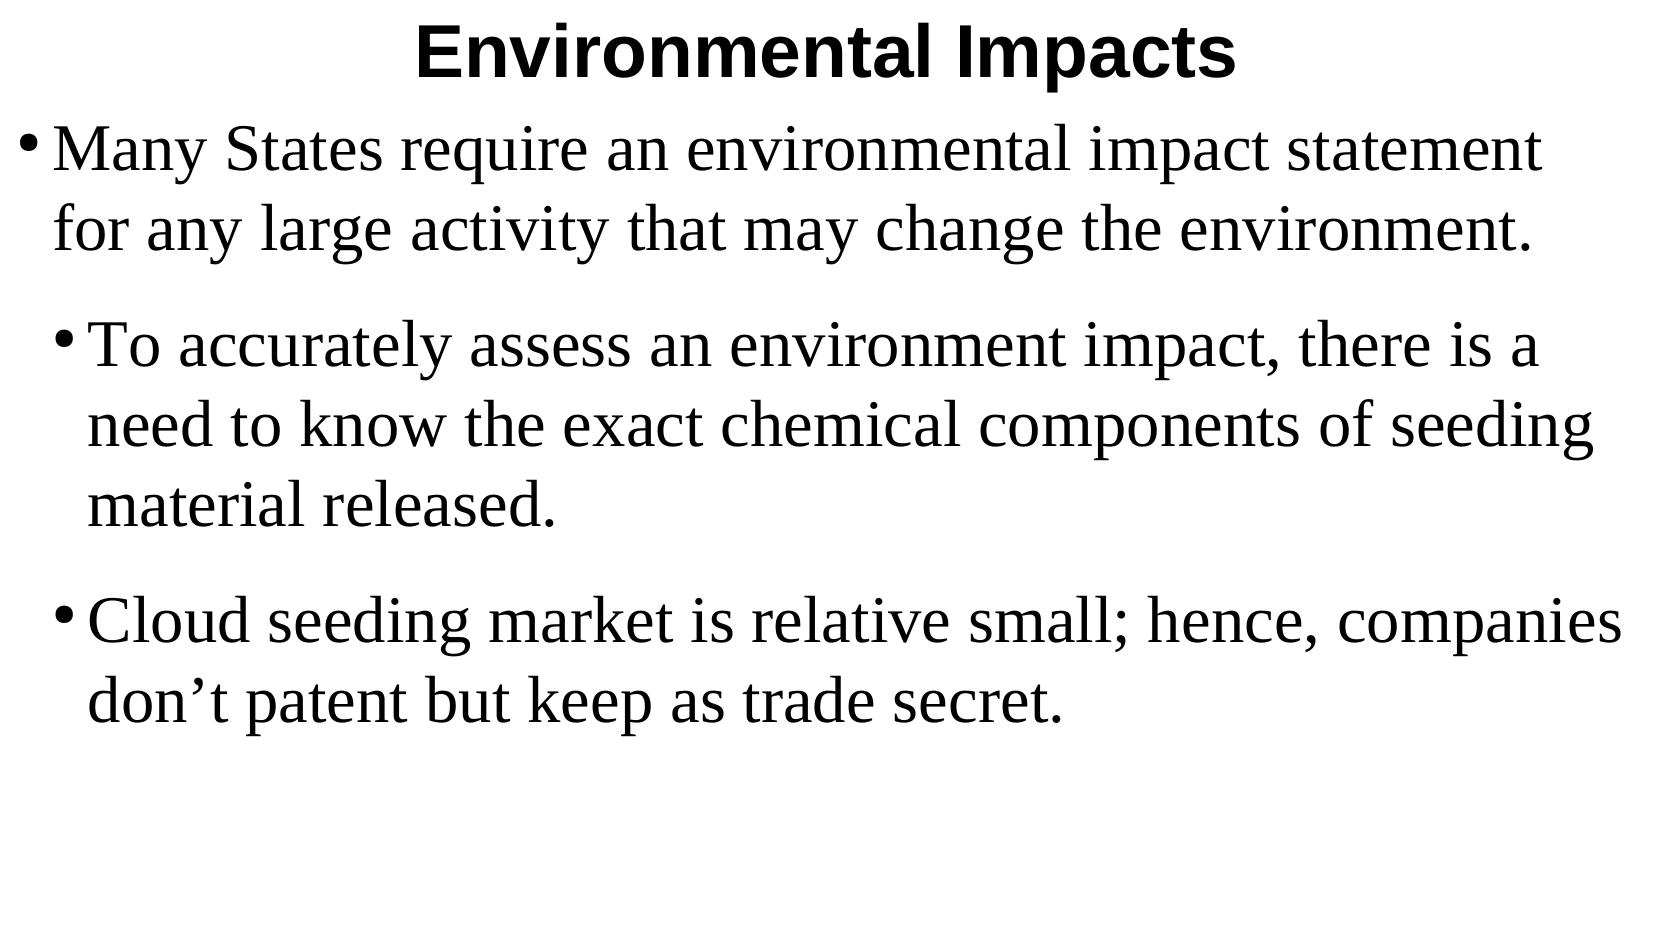

# Environmental Impacts
Many States require an environmental impact statement for any large activity that may change the environment.
To accurately assess an environment impact, there is a need to know the exact chemical components of seeding material released.
Cloud seeding market is relative small; hence, companies don’t patent but keep as trade secret.